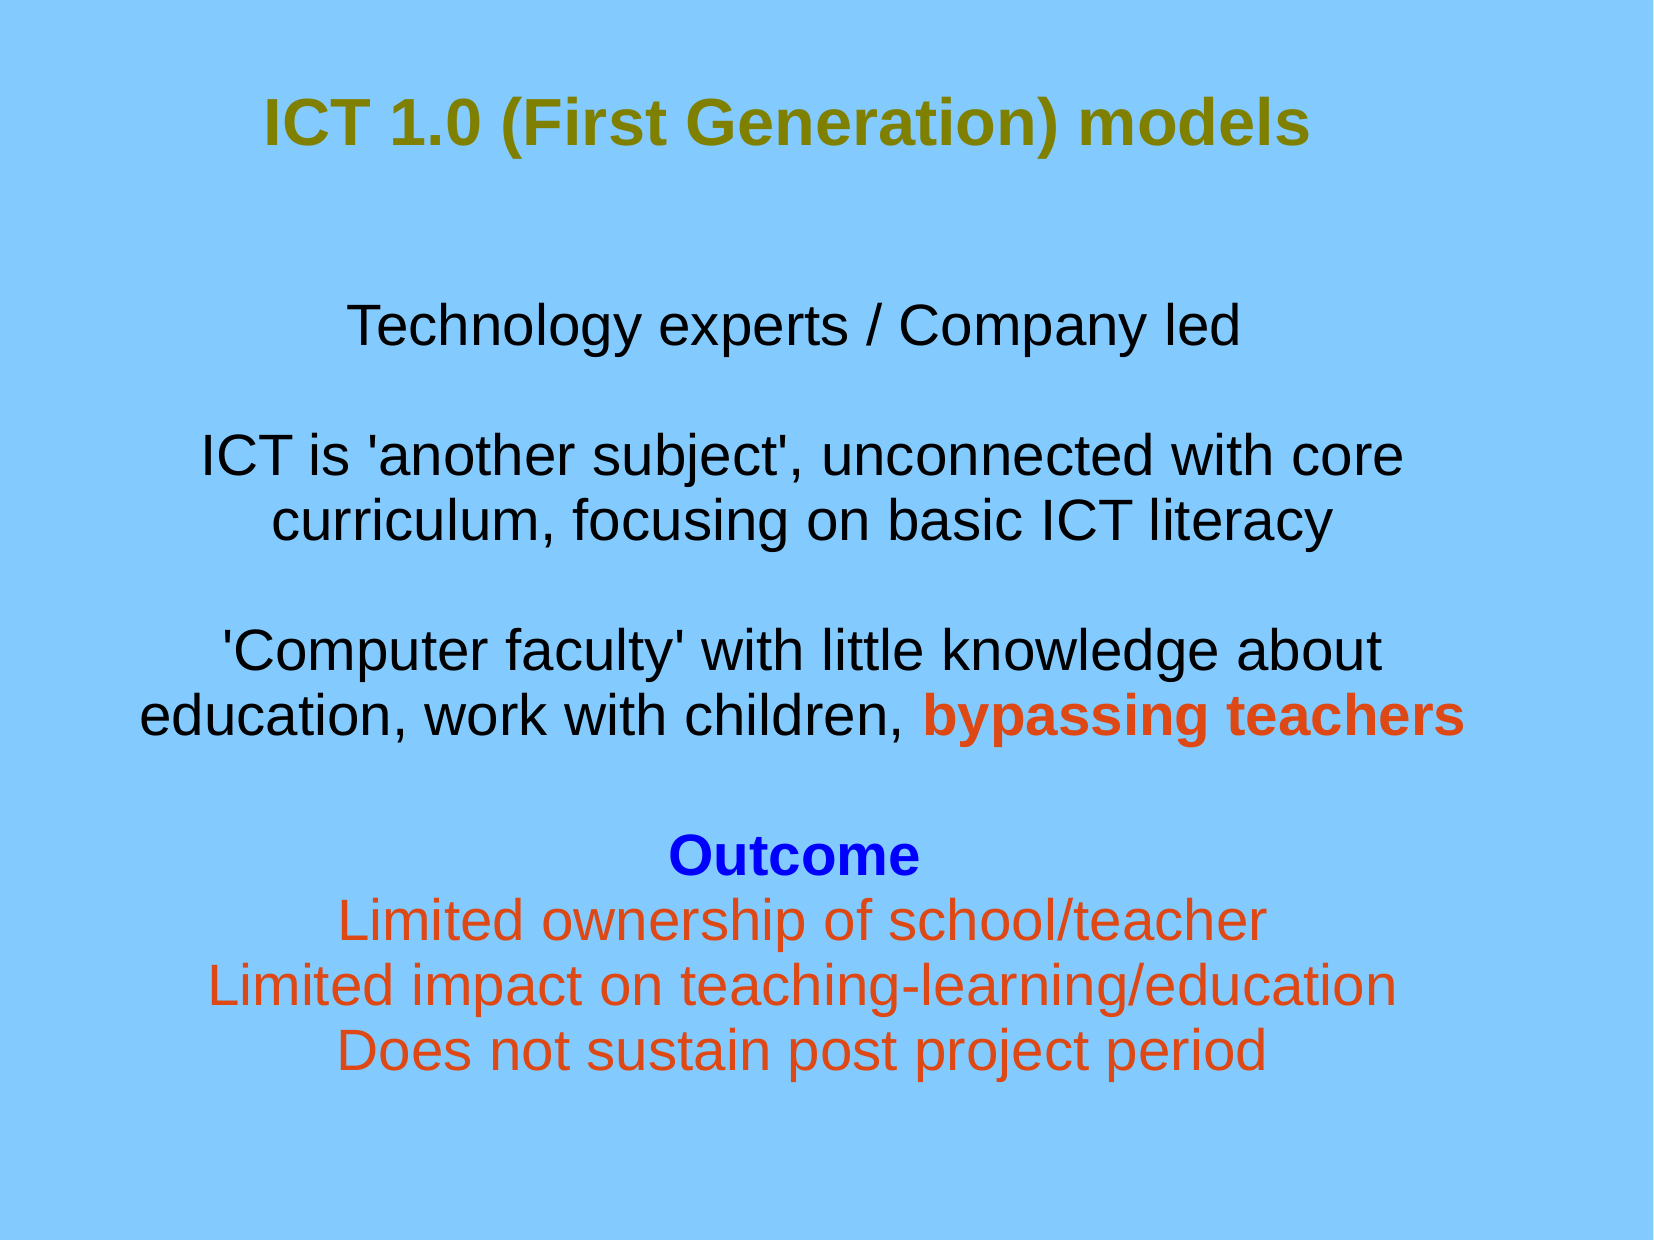

# ICT 1.0 (First Generation) models
Technology experts / Company led
ICT is 'another subject', unconnected with core curriculum, focusing on basic ICT literacy
'Computer faculty' with little knowledge about education, work with children, bypassing teachers
Outcome
Limited ownership of school/teacher
Limited impact on teaching-learning/education
Does not sustain post project period